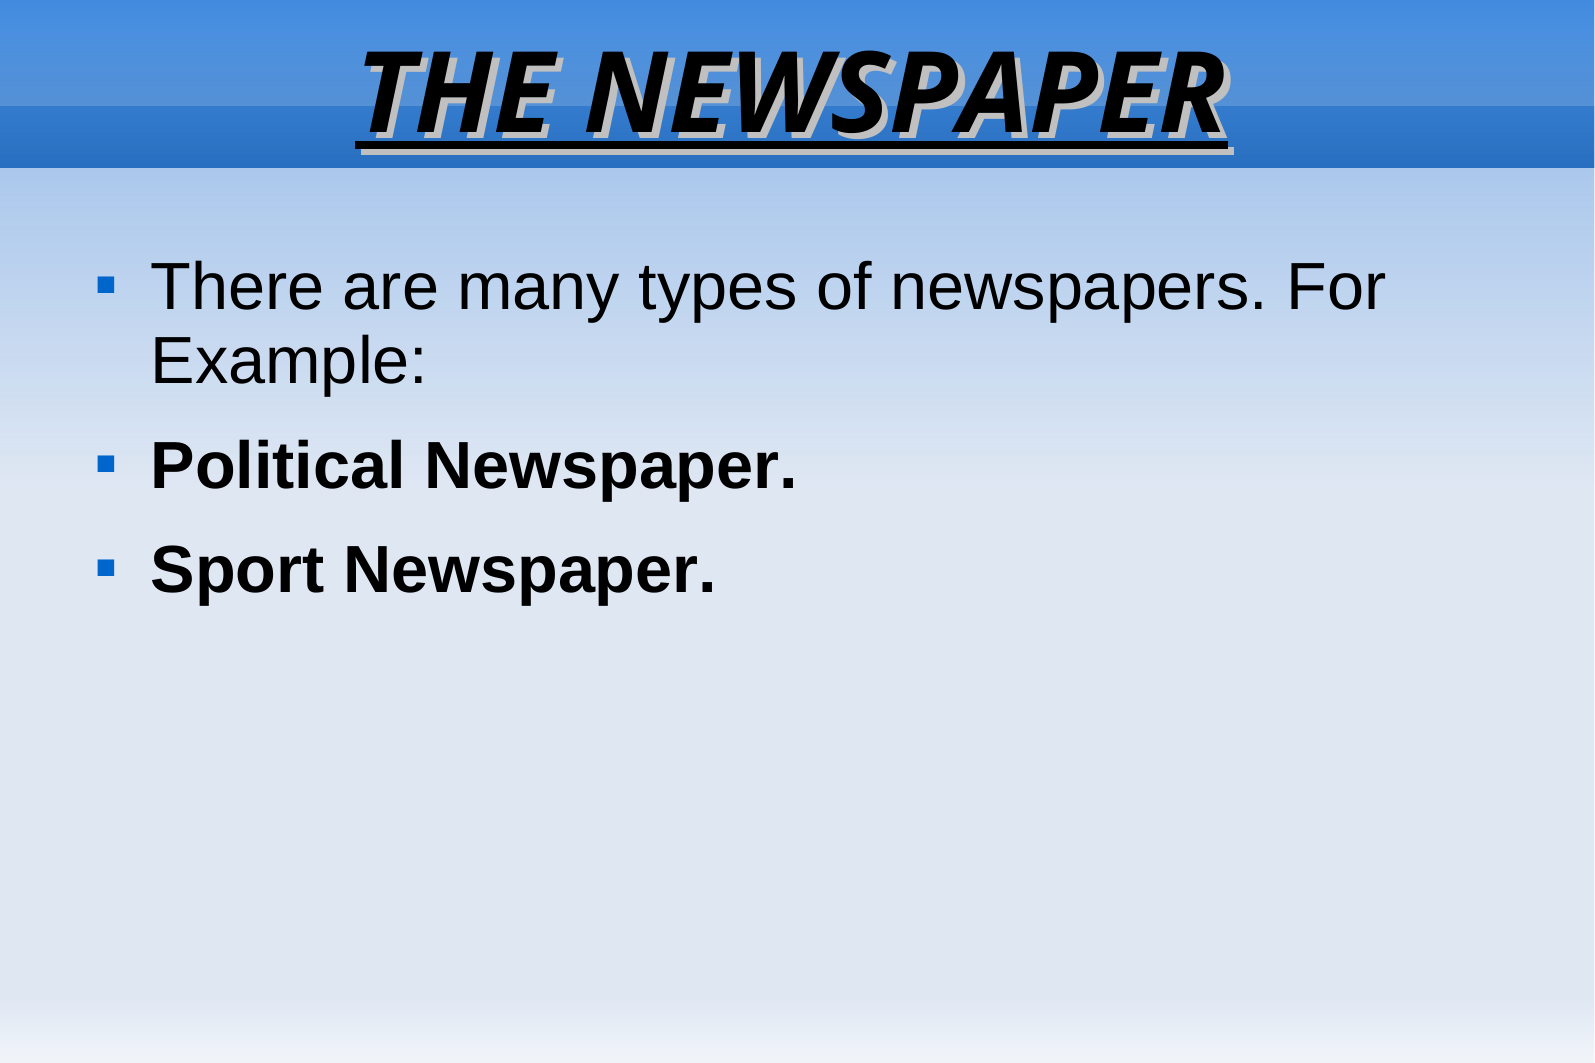

# THE NEWSPAPER
There are many types of newspapers. For Example:
Political Newspaper.
Sport Newspaper.